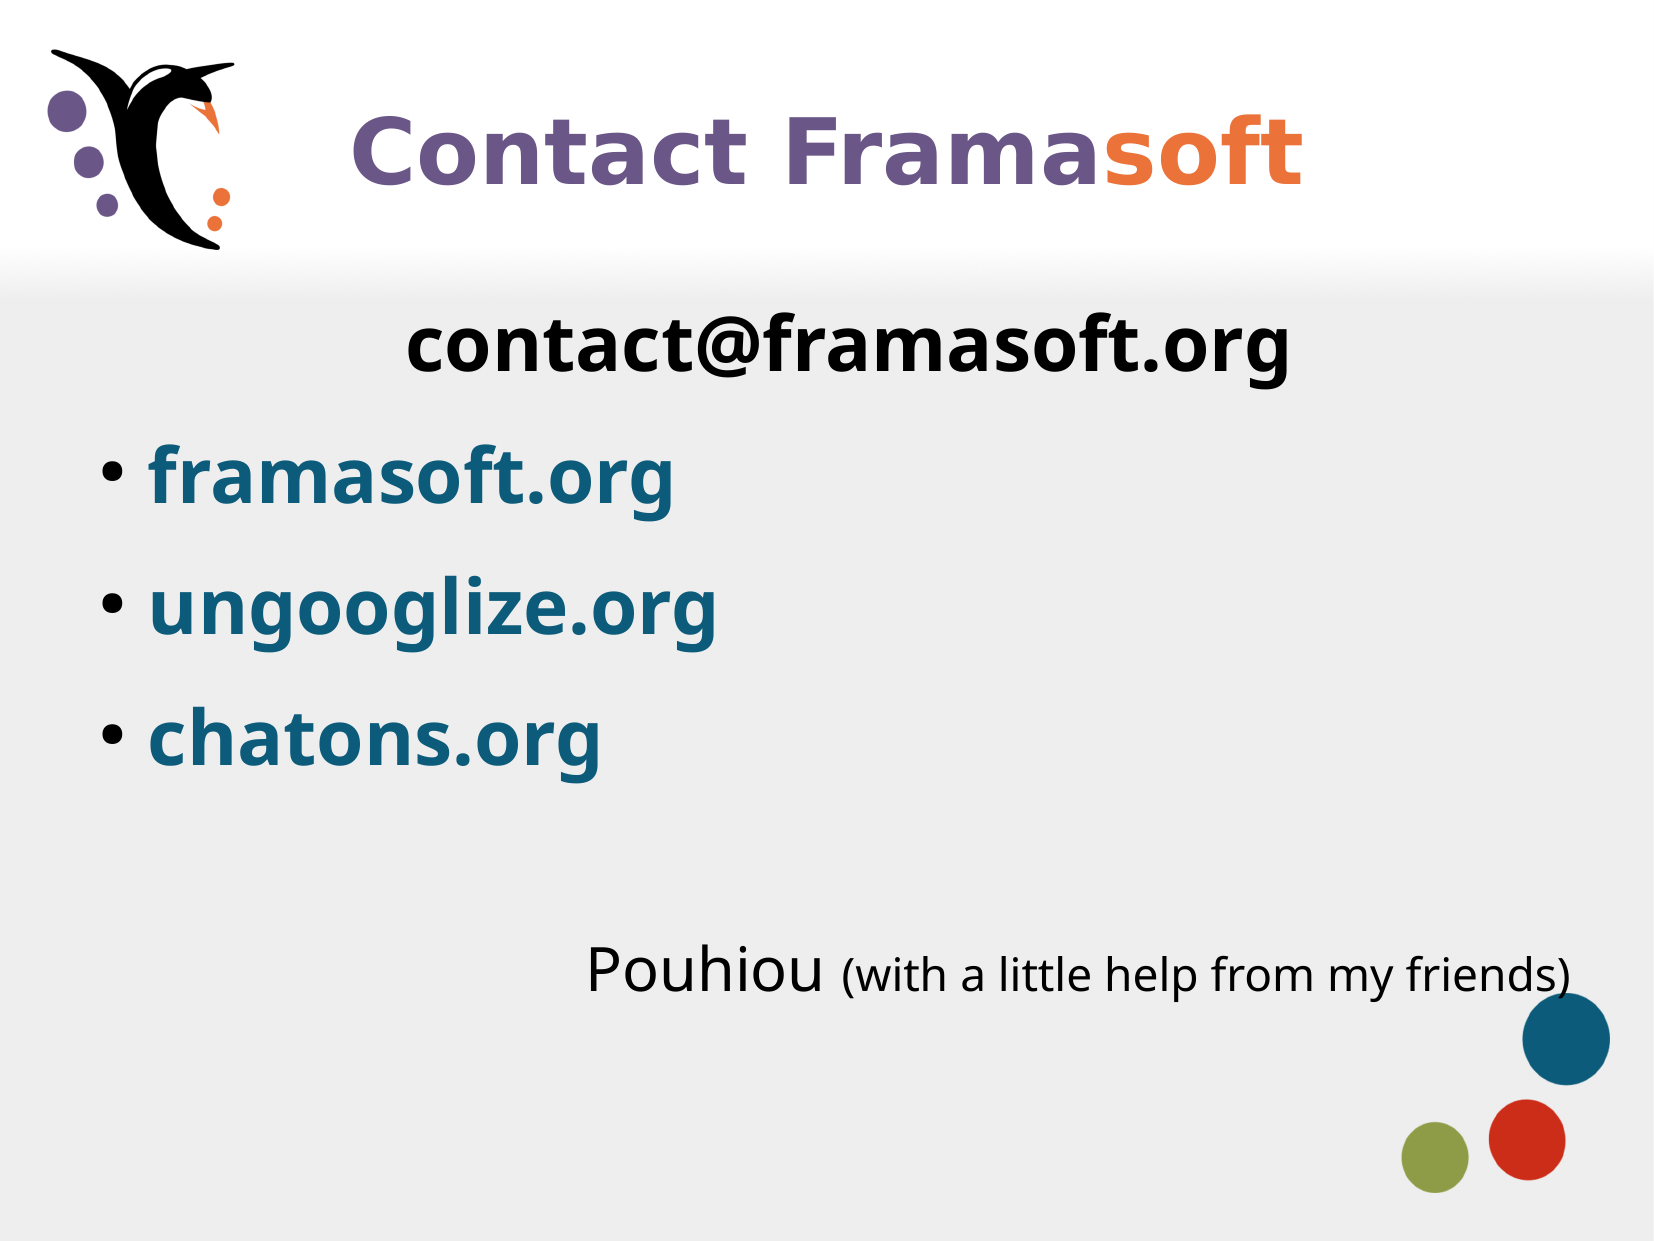

# Contact Framasoft
contact@framasoft.org
framasoft.org
ungooglize.org
chatons.org
Pouhiou (with a little help from my friends)